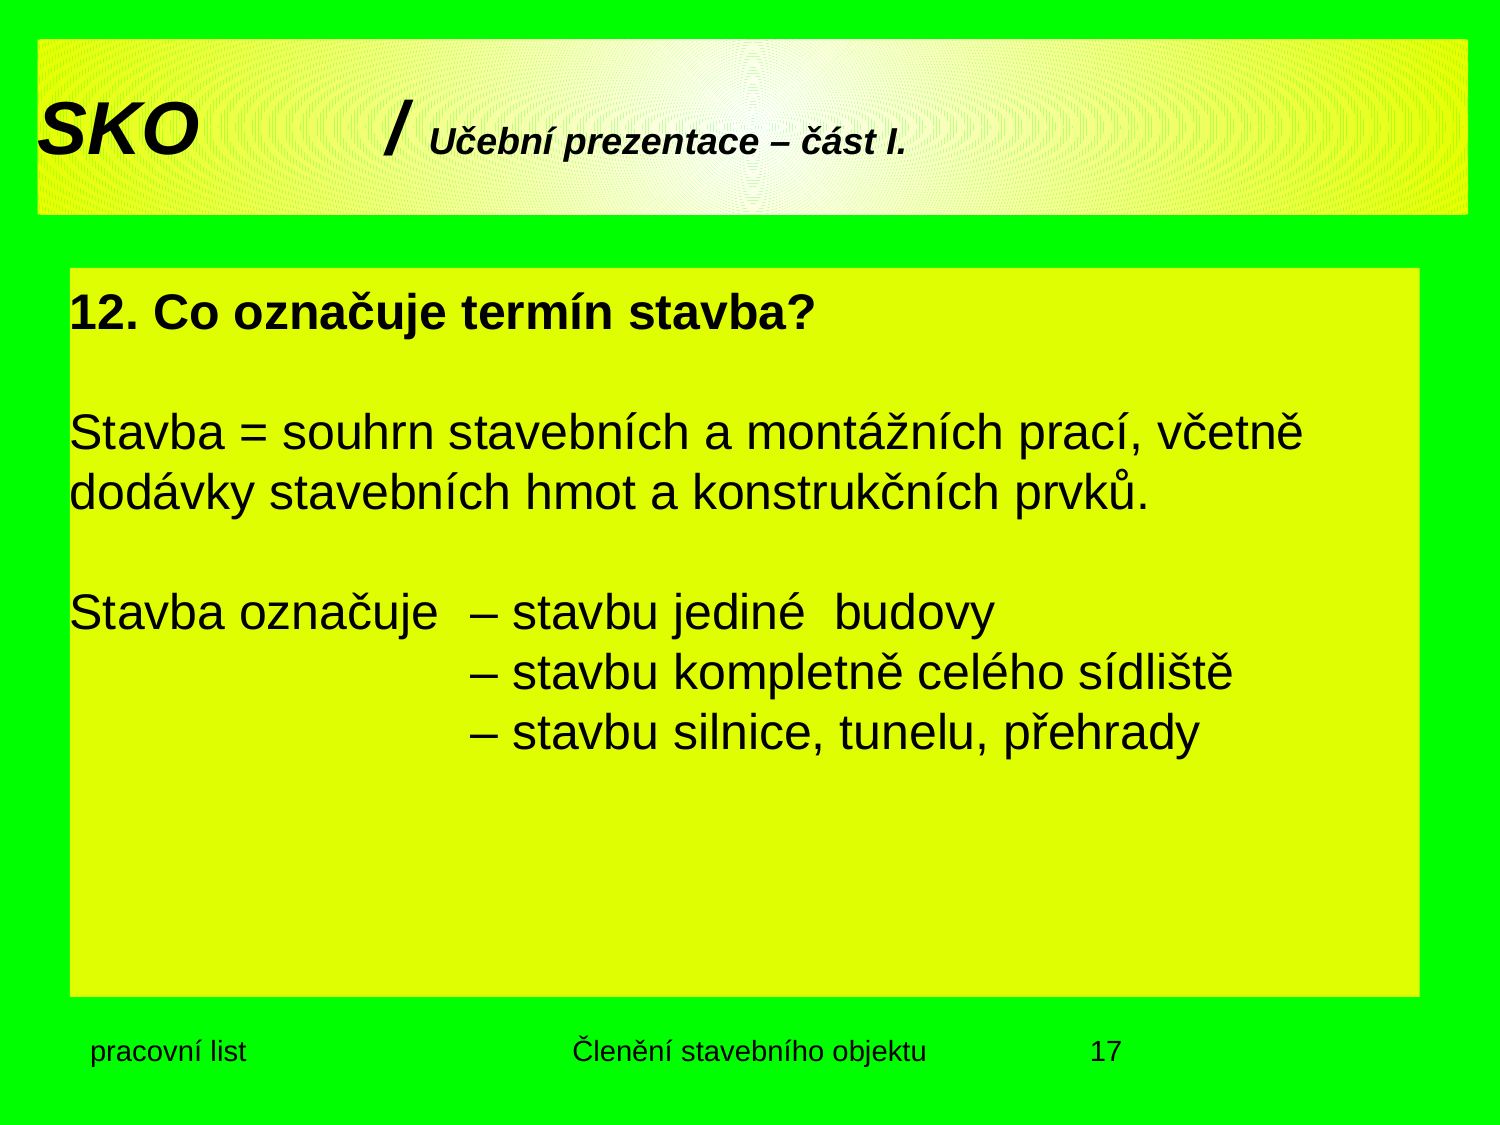

SKO / Učební prezentace – část I.
12. Co označuje termín stavba?
Stavba = souhrn stavebních a montážních prací, včetně dodávky stavebních hmot a konstrukčních prvků.
Stavba označuje 	– stavbu jediné budovy
						– stavbu kompletně celého sídliště
						– stavbu silnice, tunelu, přehrady
pracovní list
Členění stavebního objektu